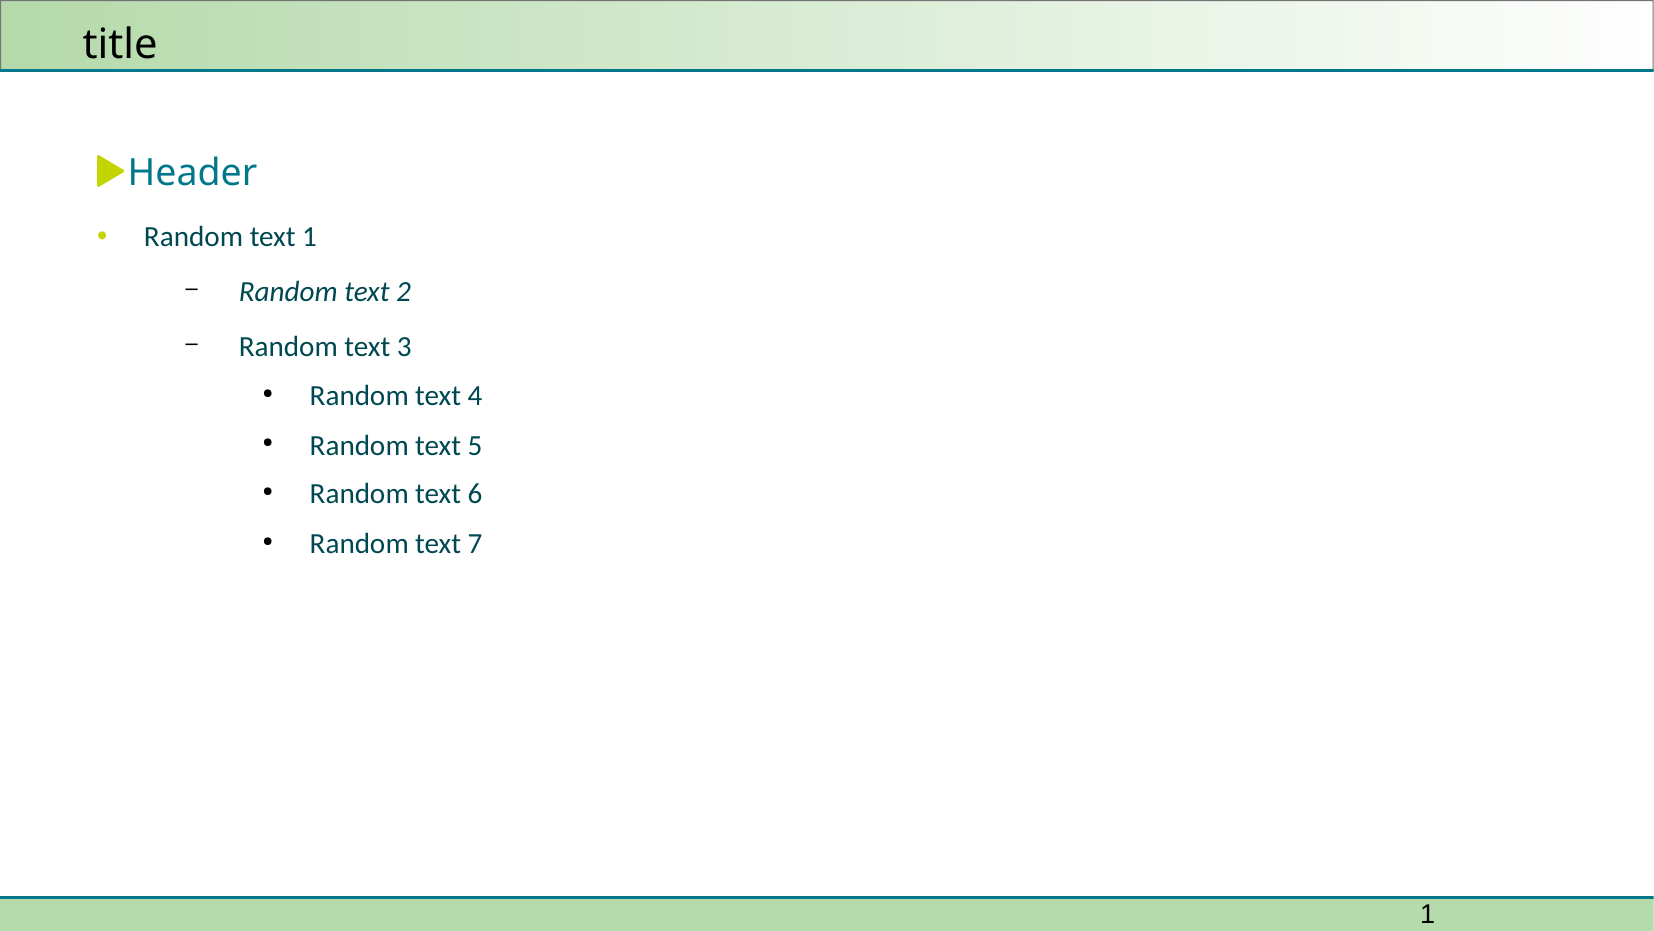

title
# Header
Random text 1
Random text 2
Random text 3
Random text 4
Random text 5
Random text 6
Random text 7